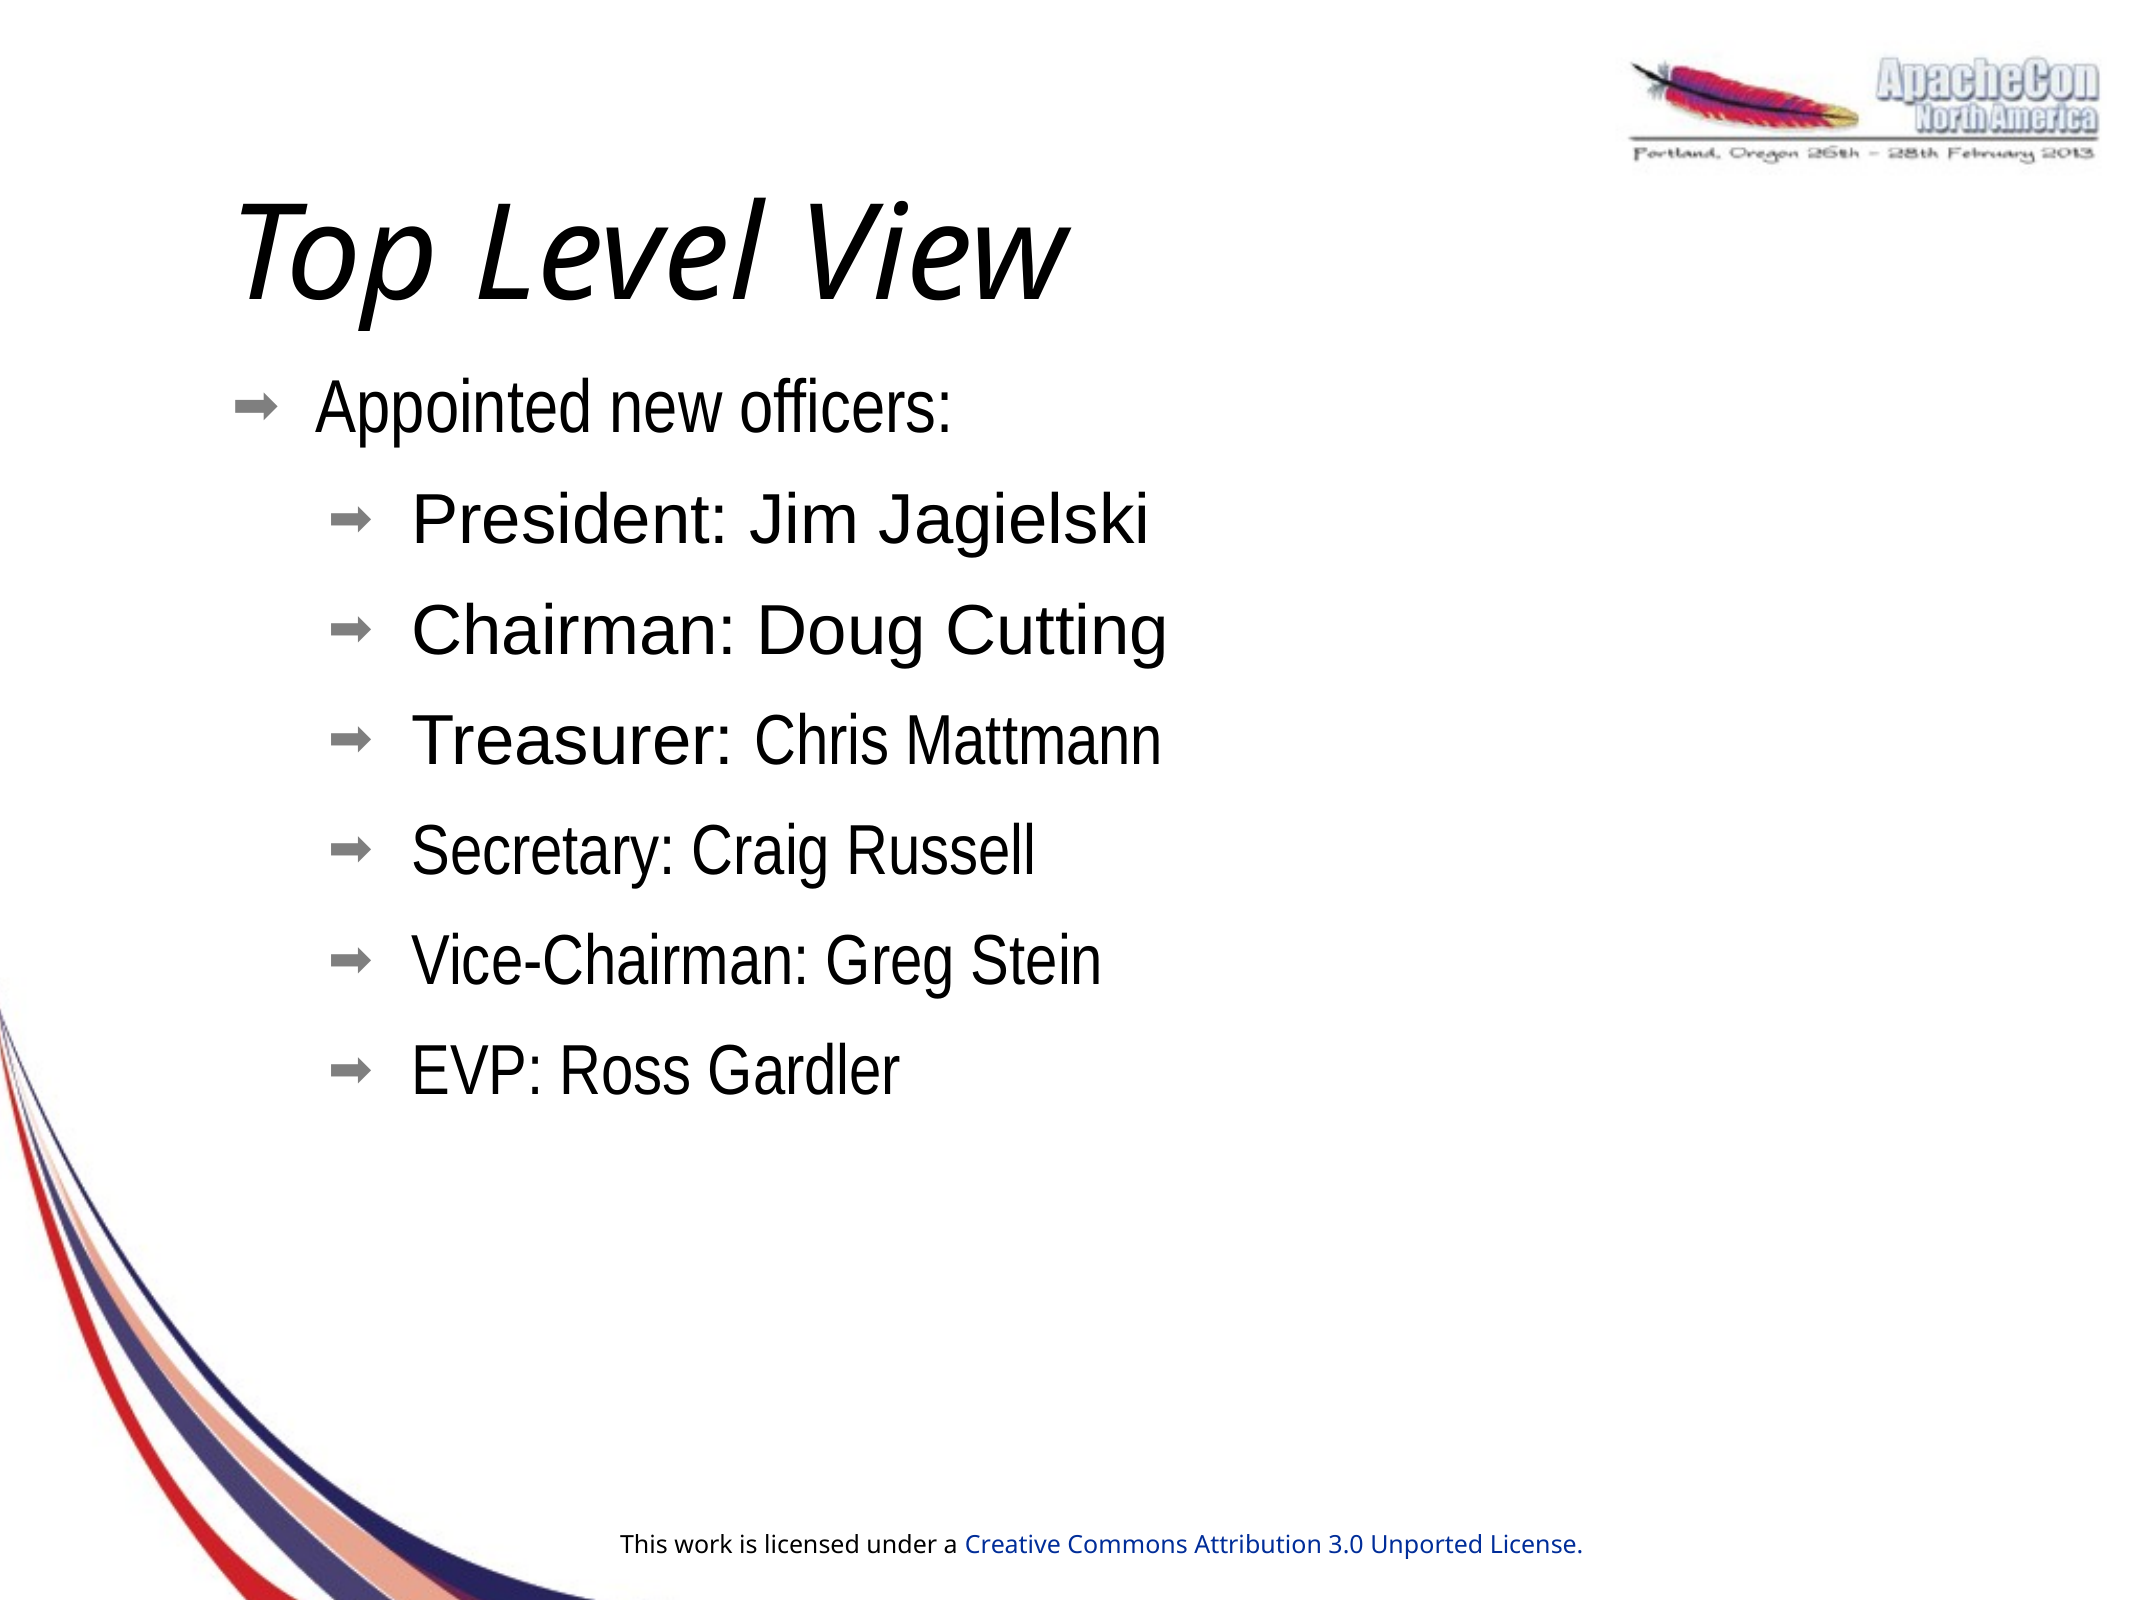

# Top Level View
Appointed new officers:
President: Jim Jagielski
Chairman: Doug Cutting
Treasurer: Chris Mattmann
Secretary: Craig Russell
Vice-Chairman: Greg Stein
EVP: Ross Gardler
This work is licensed under a Creative Commons Attribution 3.0 Unported License.